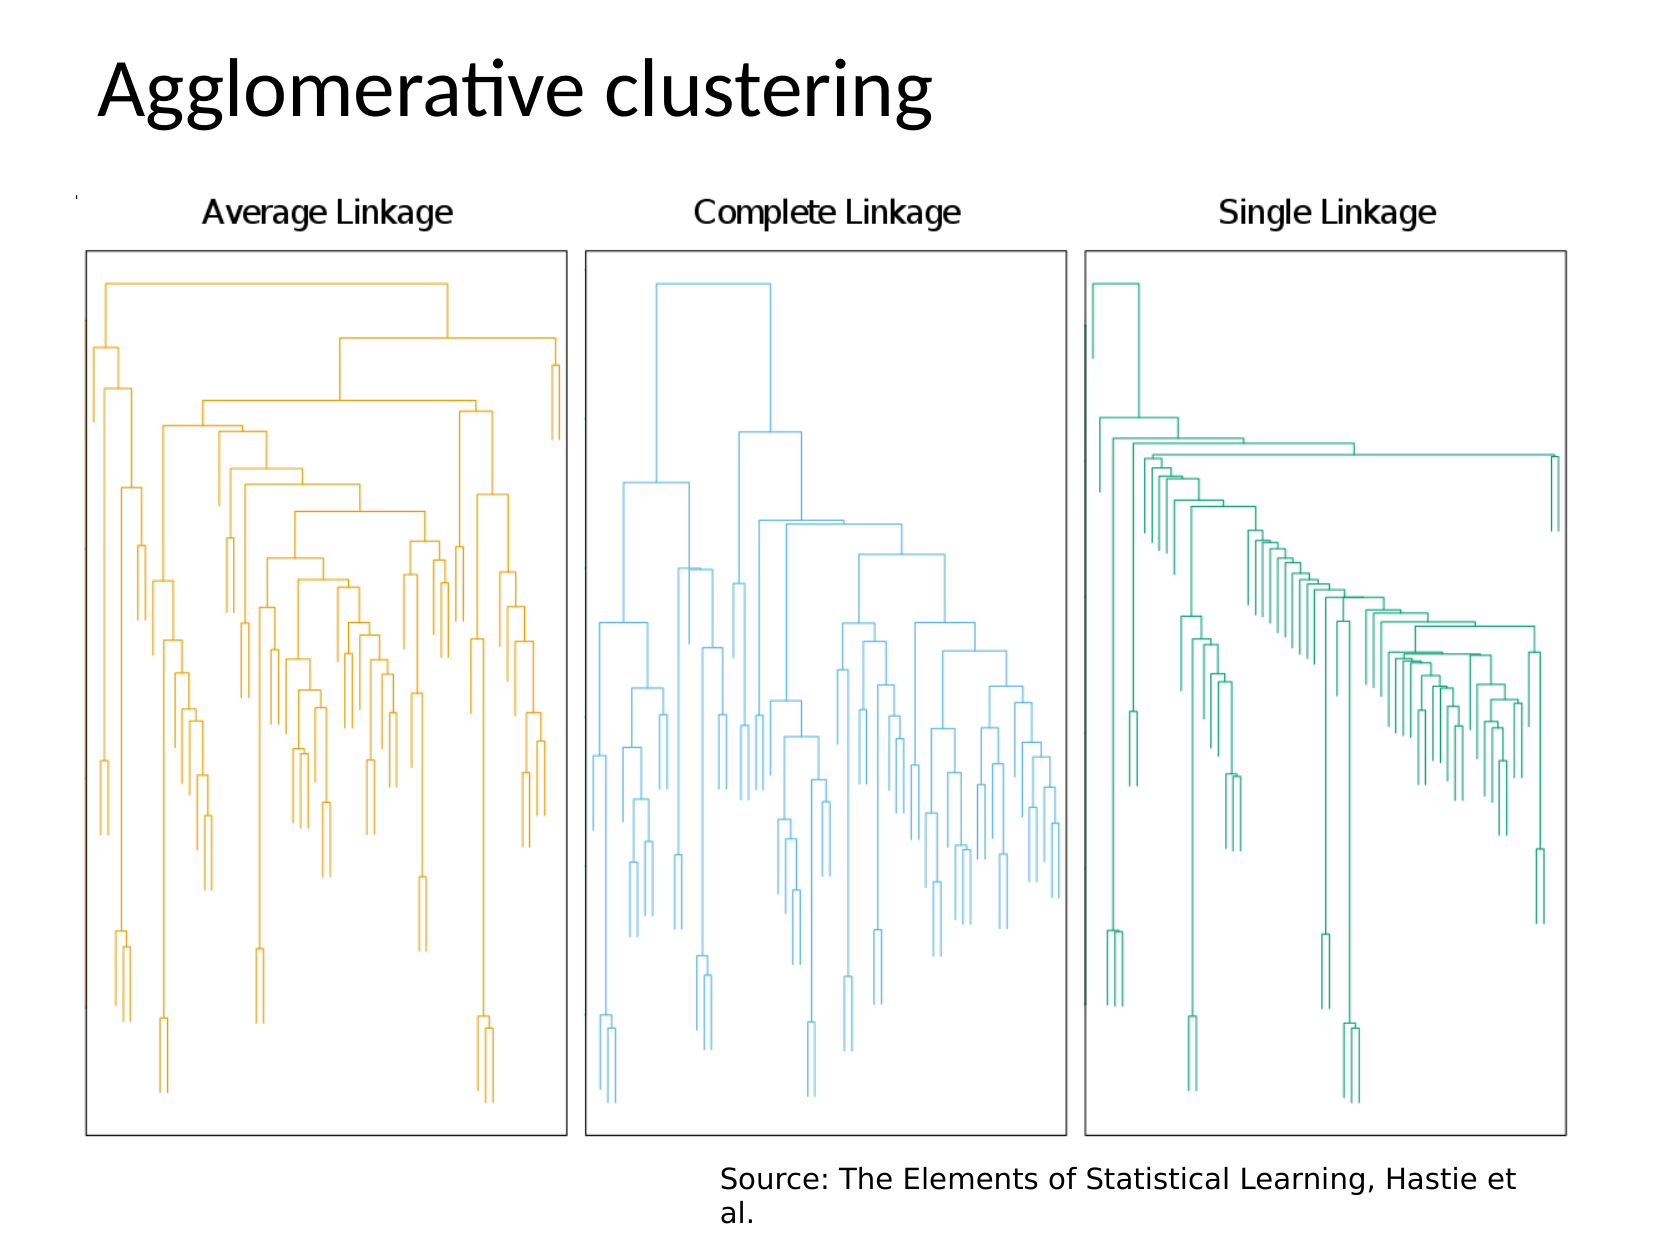

Agglomerative clustering
Source: The Elements of Statistical Learning, Hastie et al.